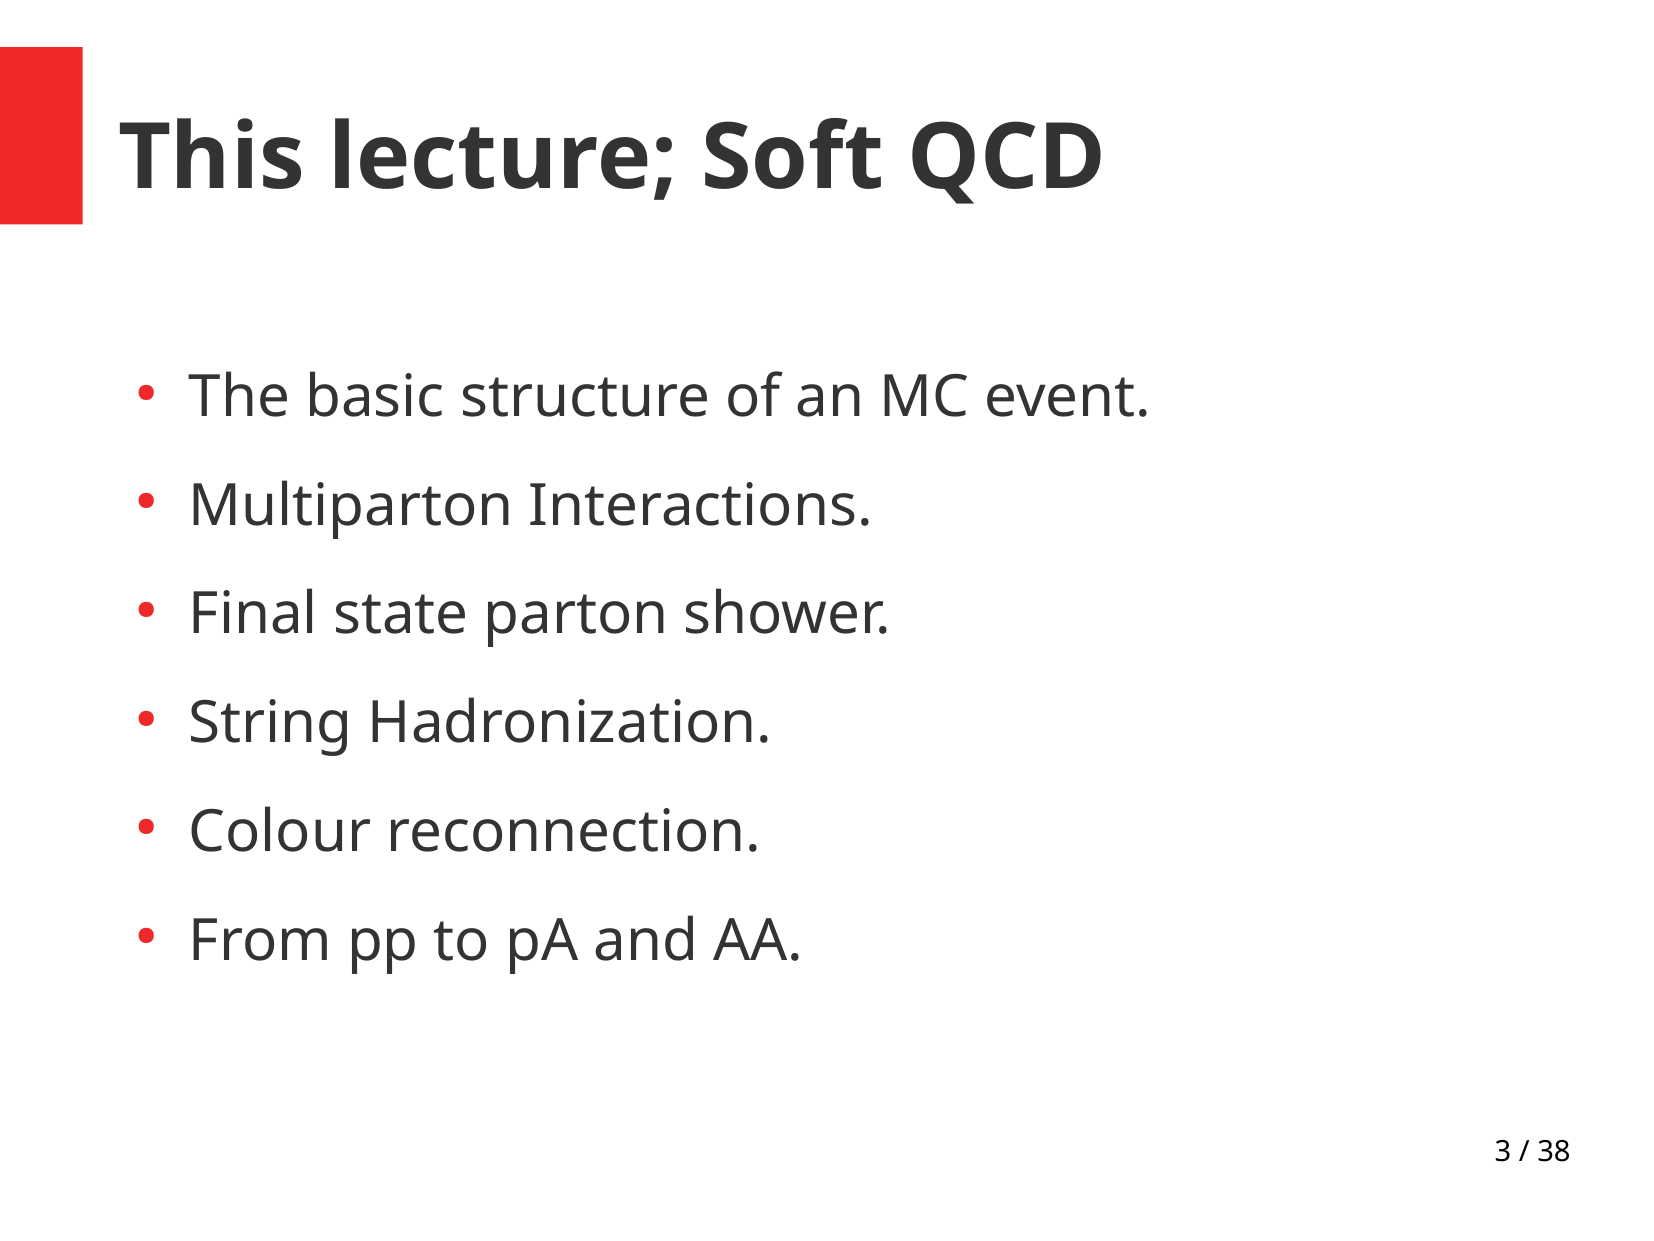

# This lecture; Soft QCD
The basic structure of an MC event.
Multiparton Interactions.
Final state parton shower.
String Hadronization.
Colour reconnection.
From pp to pA and AA.
3